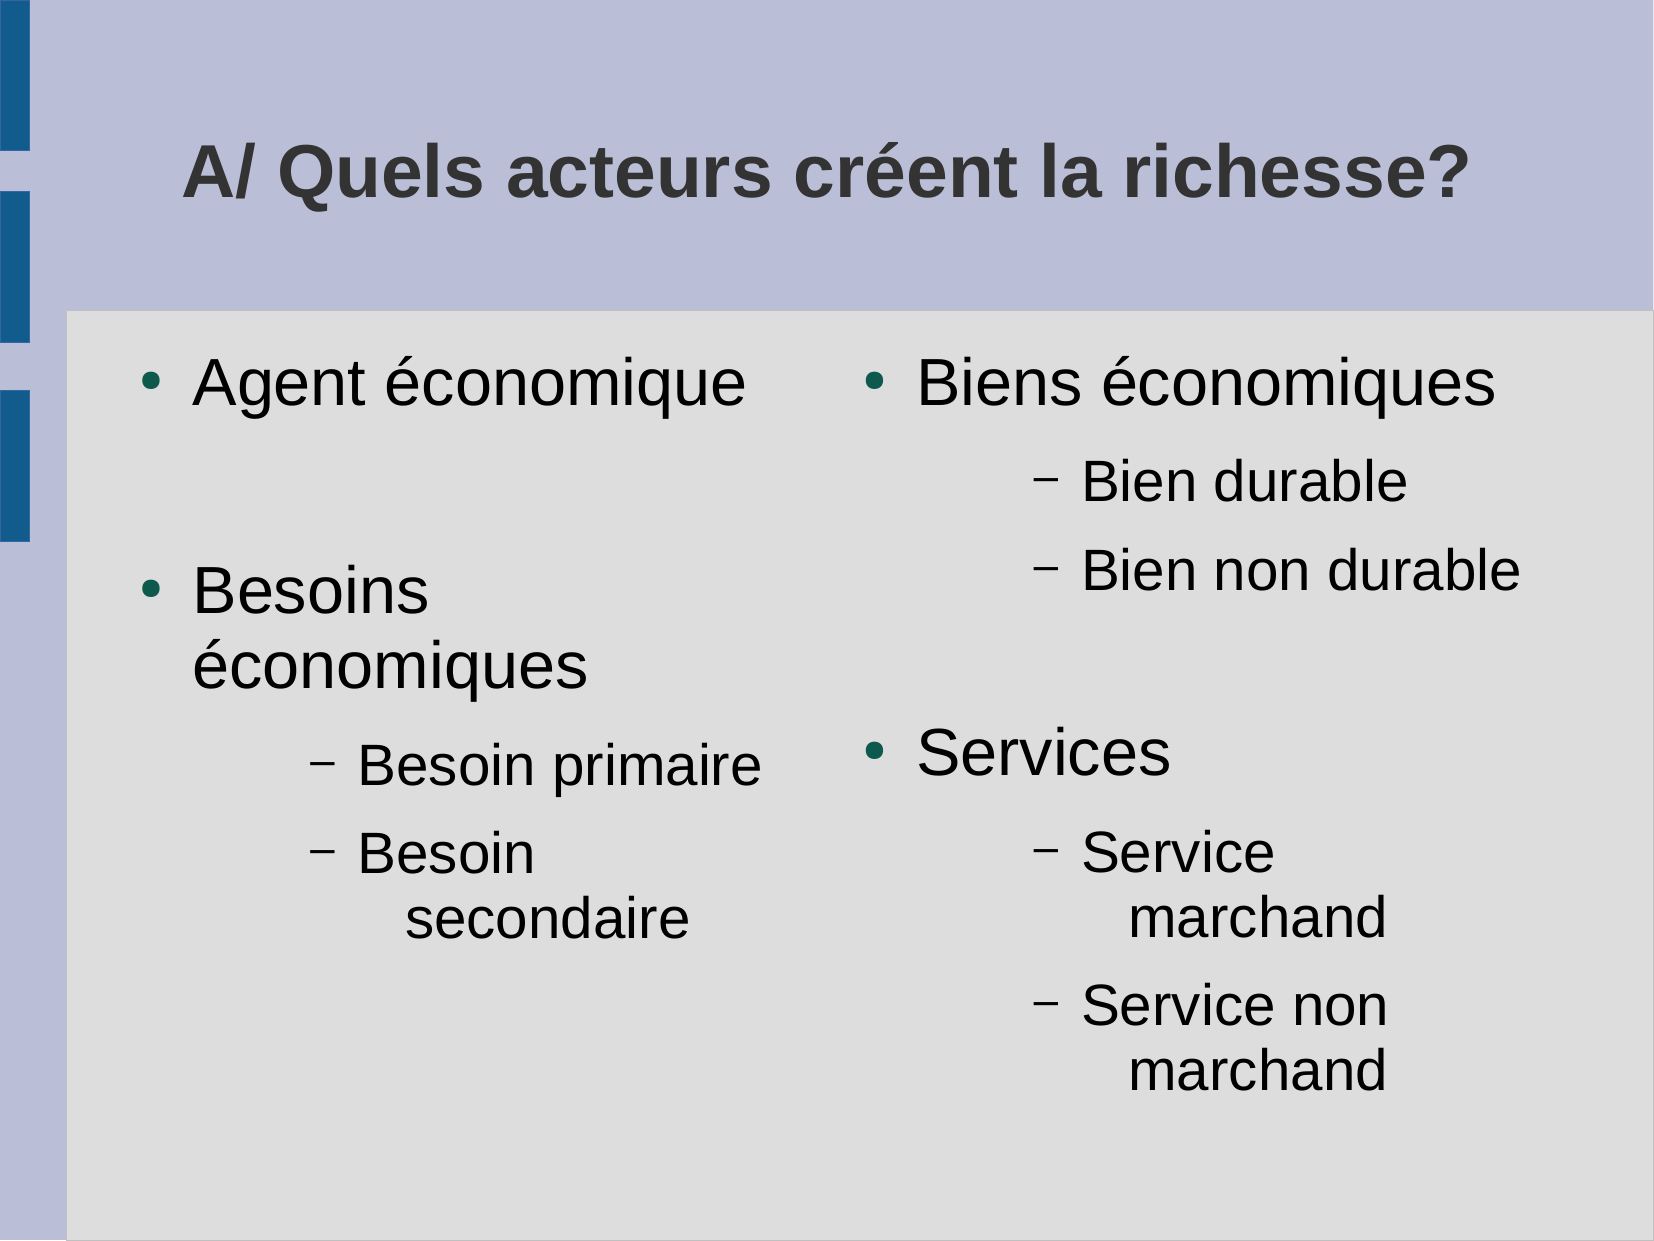

# A/ Quels acteurs créent la richesse?
Agent économique
Besoins économiques
Besoin primaire
Besoin secondaire
Biens économiques
Bien durable
Bien non durable
Services
Service marchand
Service non marchand